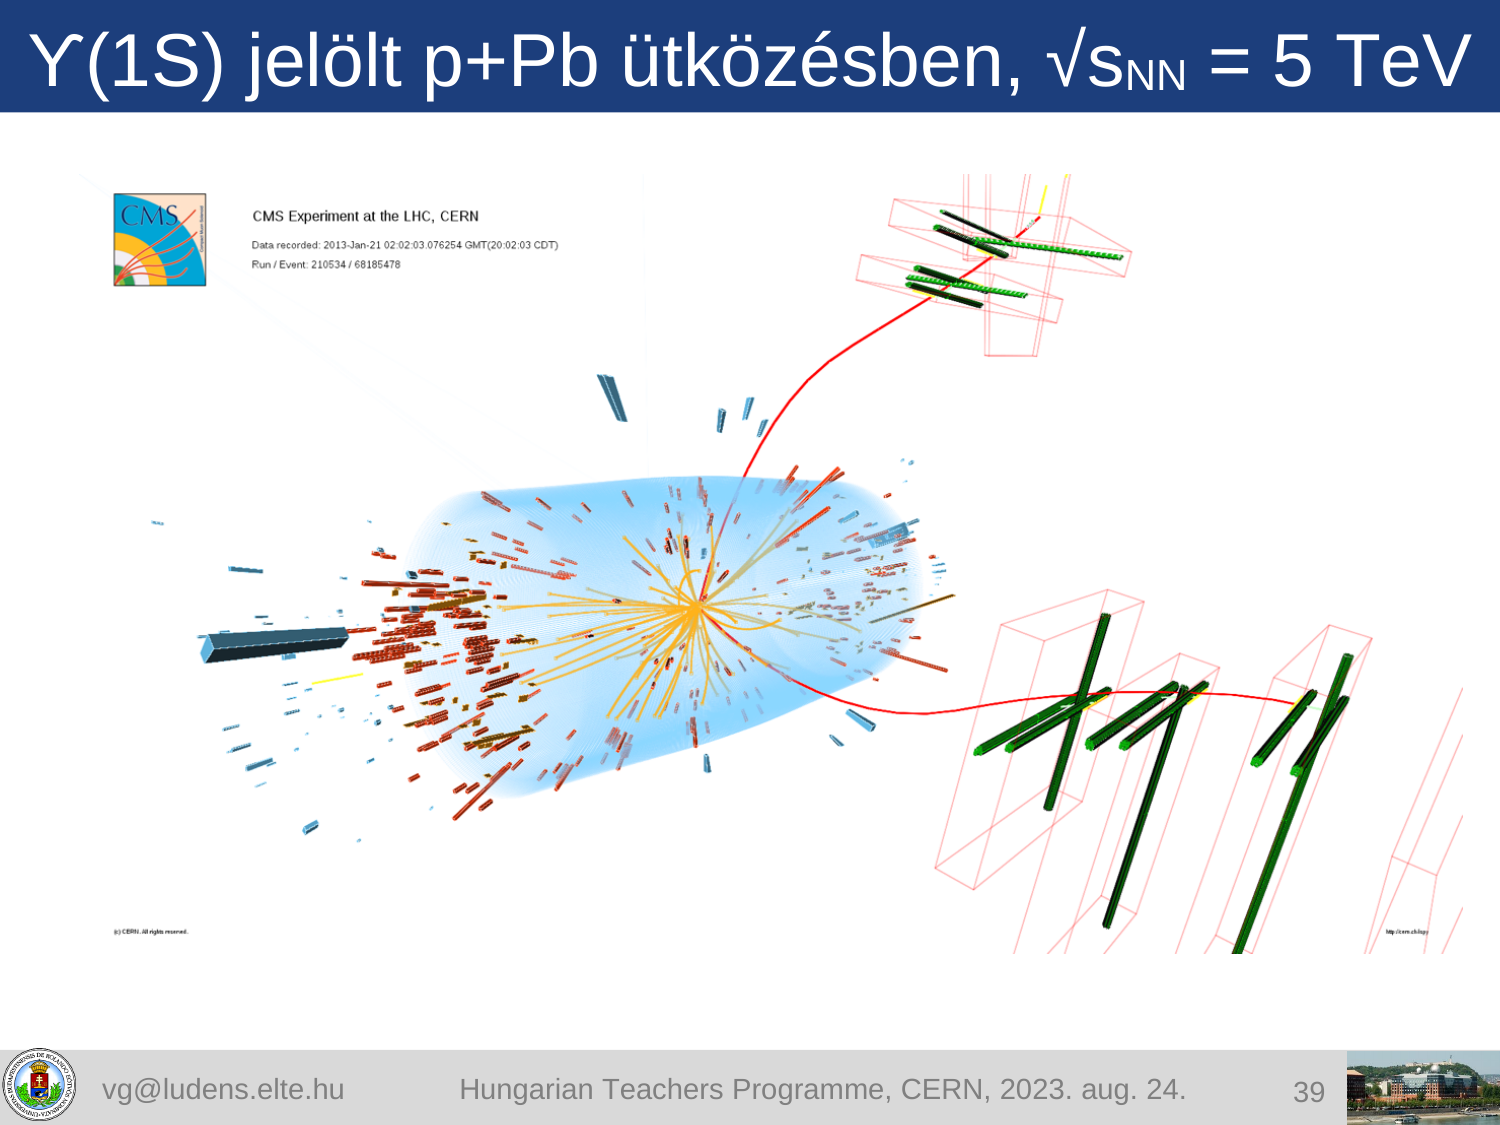

# ϒ(1S) jelölt p+Pb ütközésben, √sNN = 5 TeV
39